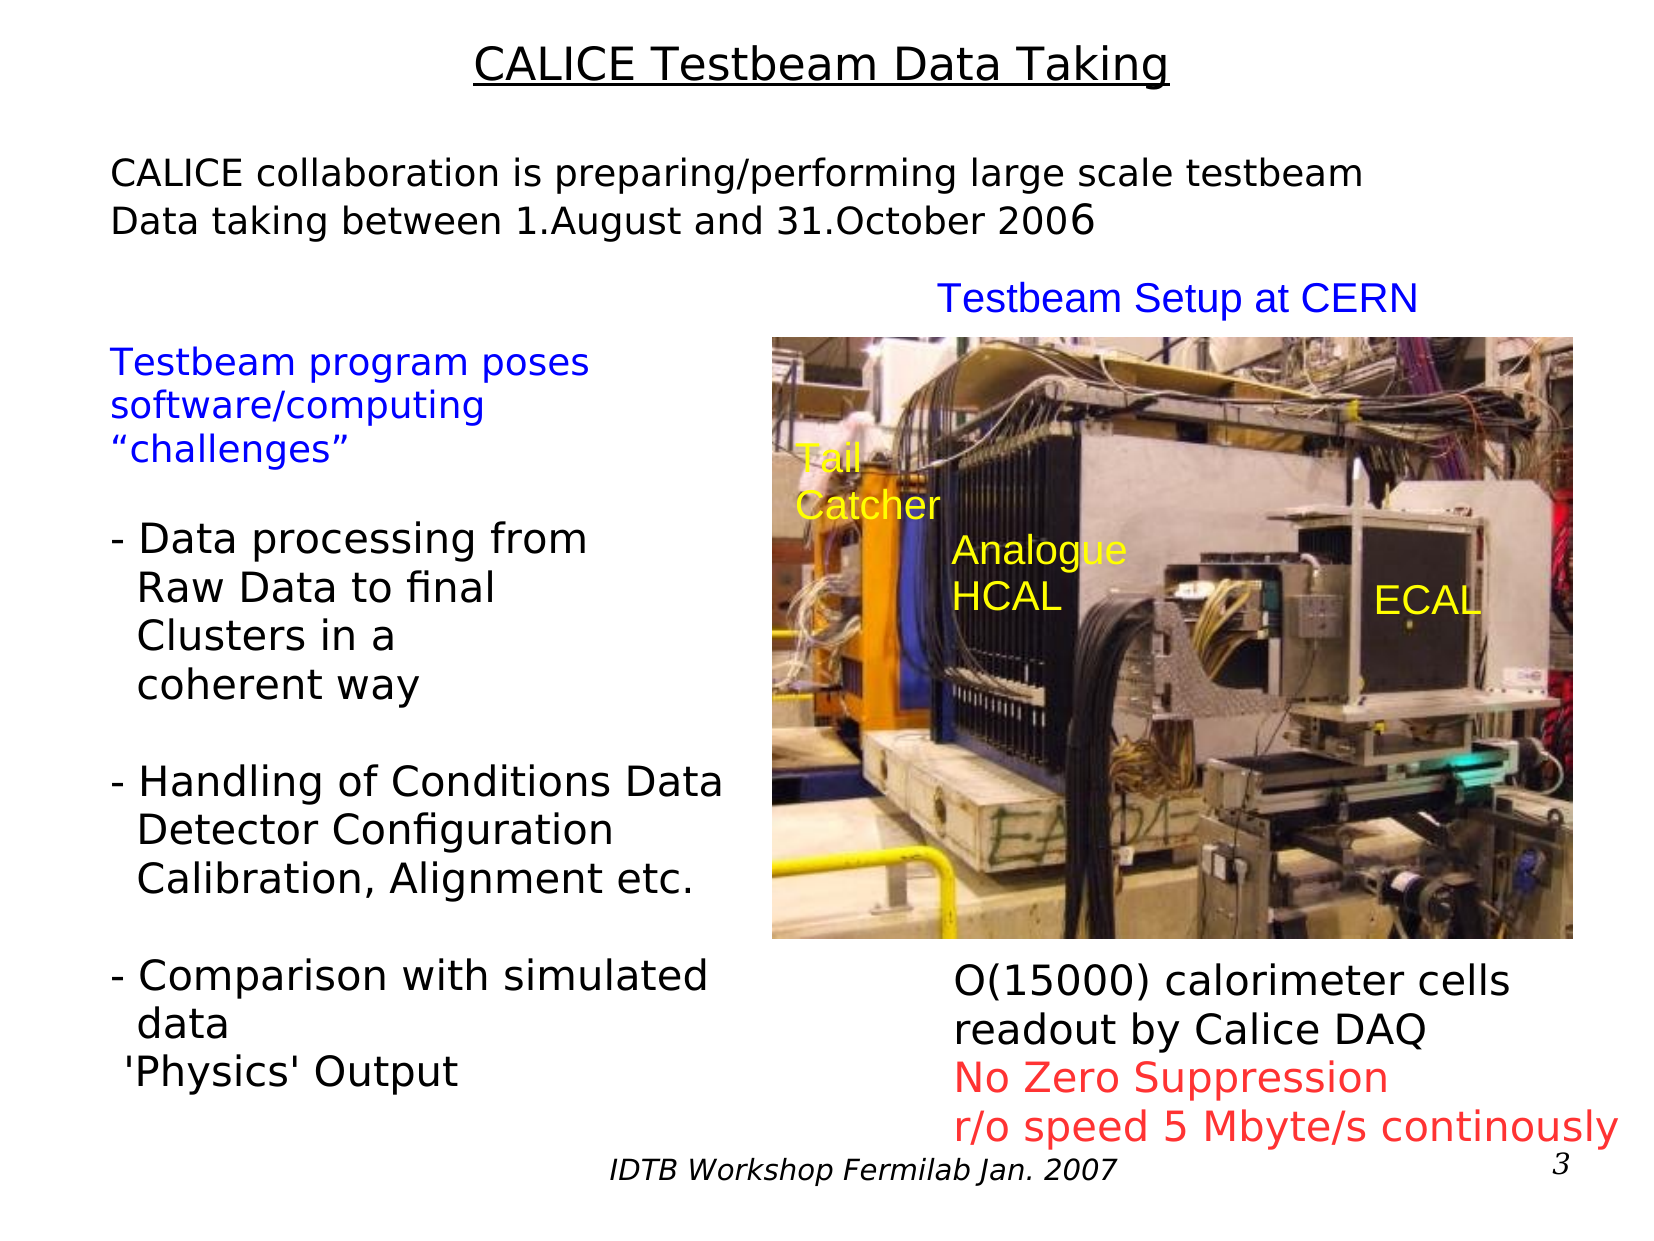

CALICE Testbeam Data Taking
CALICE collaboration is preparing/performing large scale testbeam
Data taking between 1.August and 31.October 2006
Testbeam program poses
software/computing
“challenges”
- Data processing from
 Raw Data to final
 Clusters in a
 coherent way
- Handling of Conditions Data
 Detector Configuration
 Calibration, Alignment etc.
- Comparison with simulated
 data
 'Physics' Output
Testbeam Setup at CERN
Tail
Catcher
Analogue
HCAL
ECAL
O(15000) calorimeter cells
readout by Calice DAQ
No Zero Suppression
r/o speed 5 Mbyte/s continously
3
ILC Detector Testbeam Workshop Jan. 07